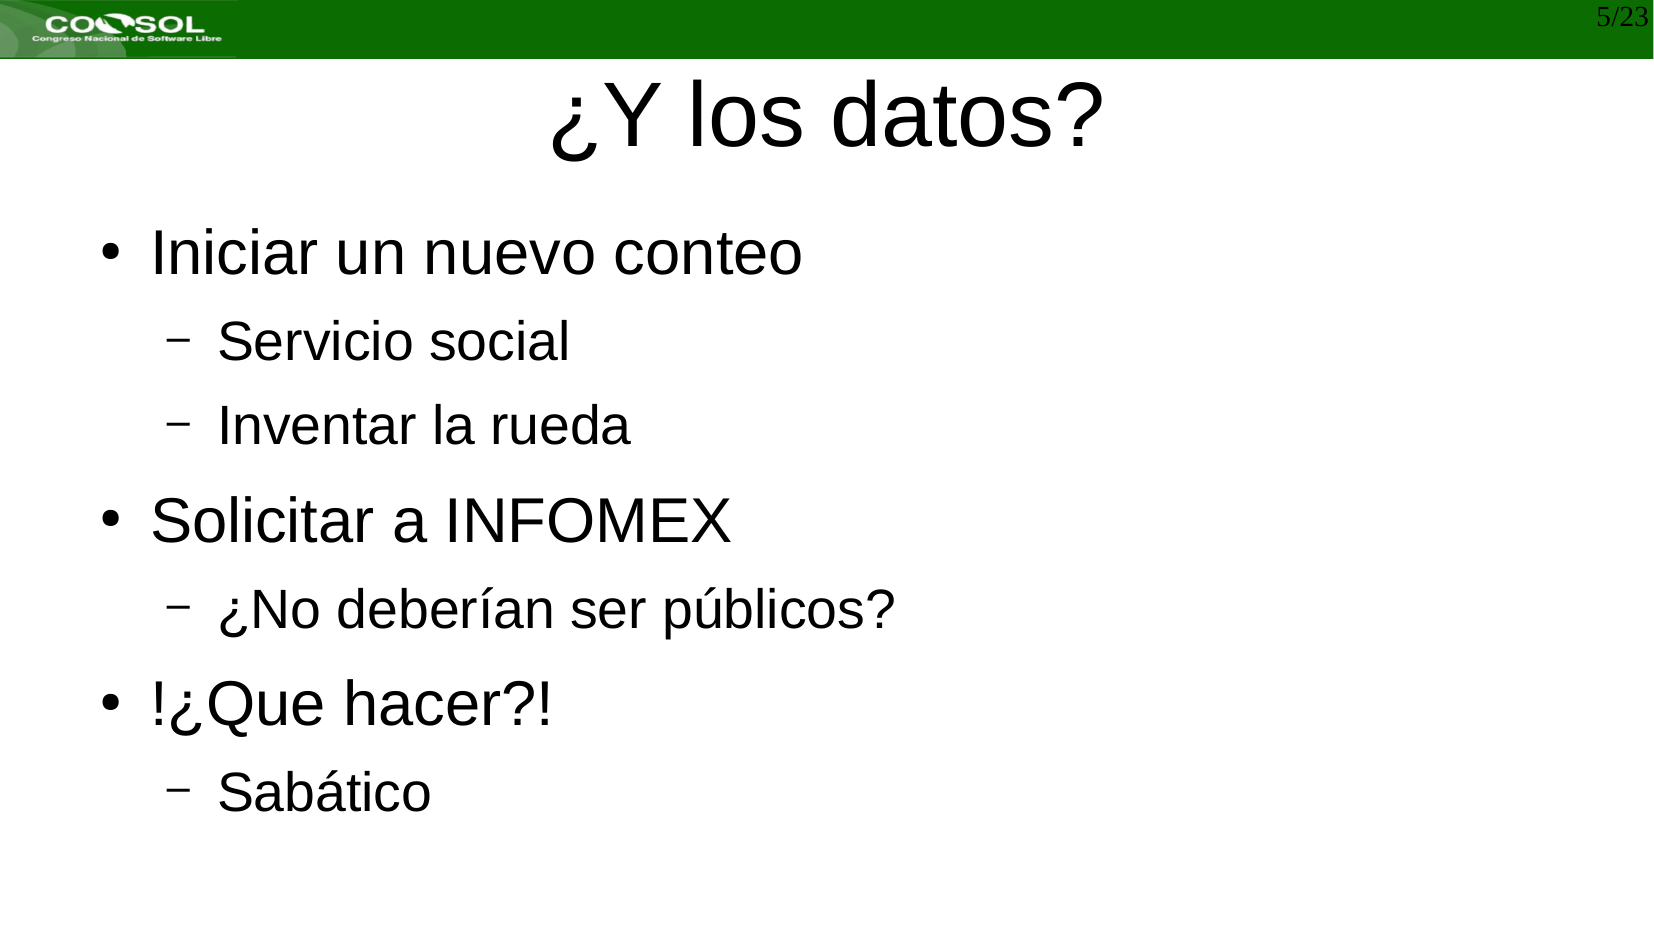

5
# ¿Y los datos?
Iniciar un nuevo conteo
Servicio social
Inventar la rueda
Solicitar a INFOMEX
¿No deberían ser públicos?
!¿Que hacer?!
Sabático